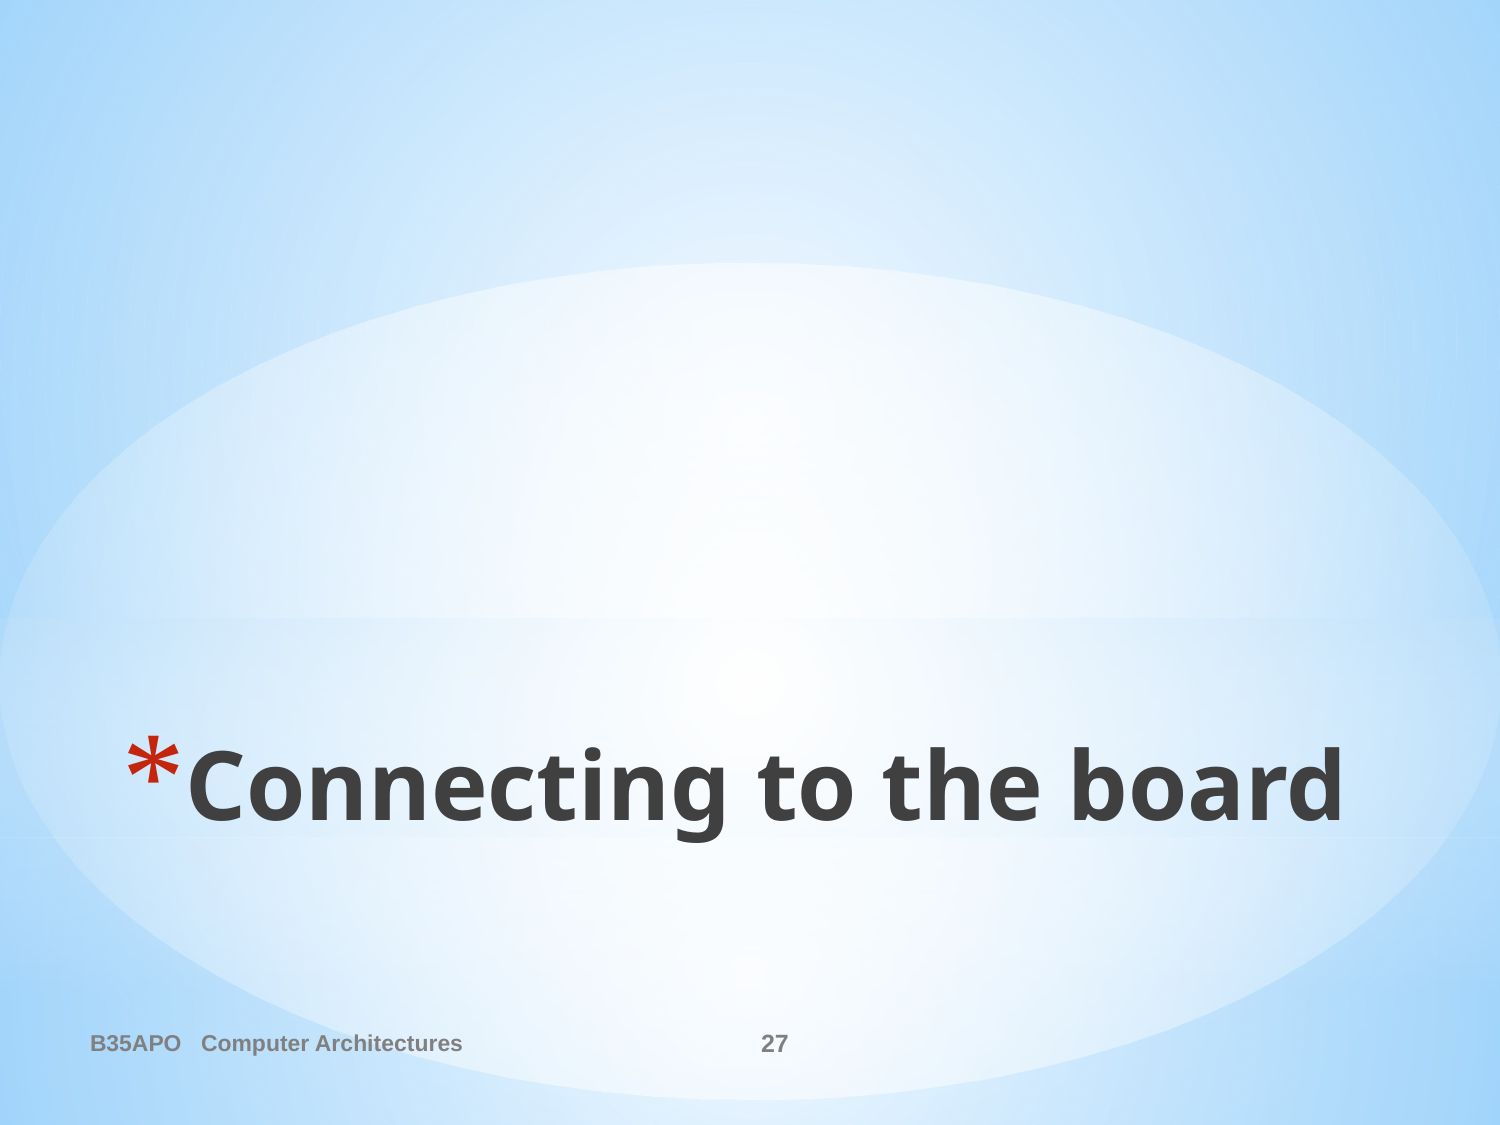

# Connecting to the board
B35APO Computer Architectures